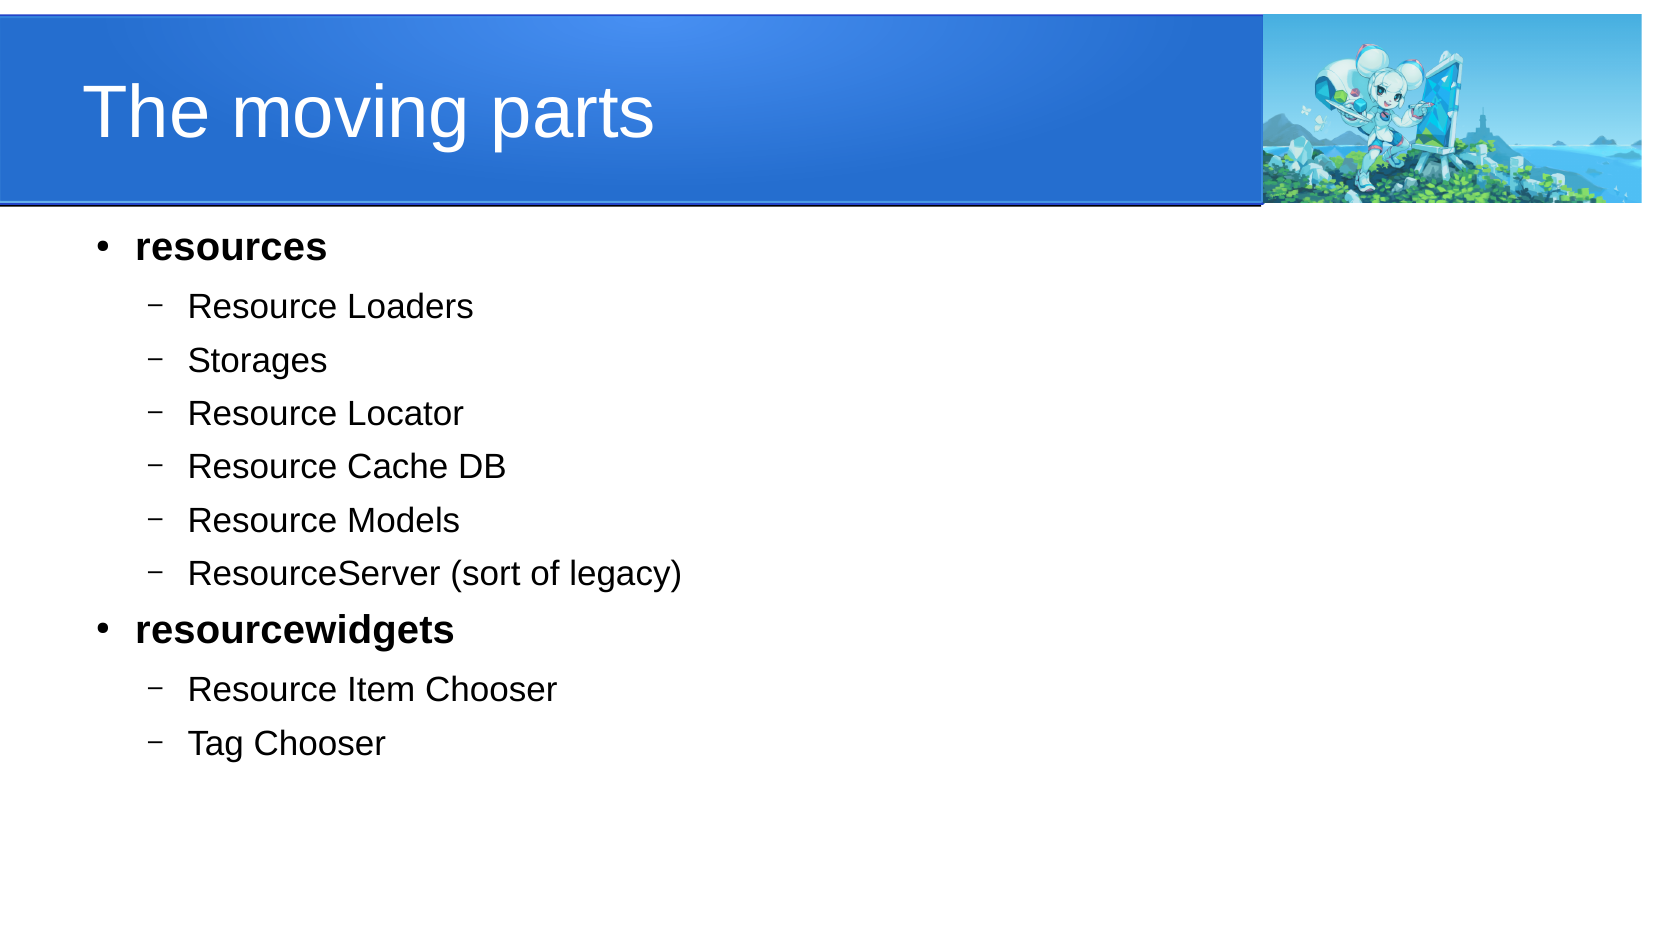

# The moving parts
resources
Resource Loaders
Storages
Resource Locator
Resource Cache DB
Resource Models
ResourceServer (sort of legacy)
resourcewidgets
Resource Item Chooser
Tag Chooser